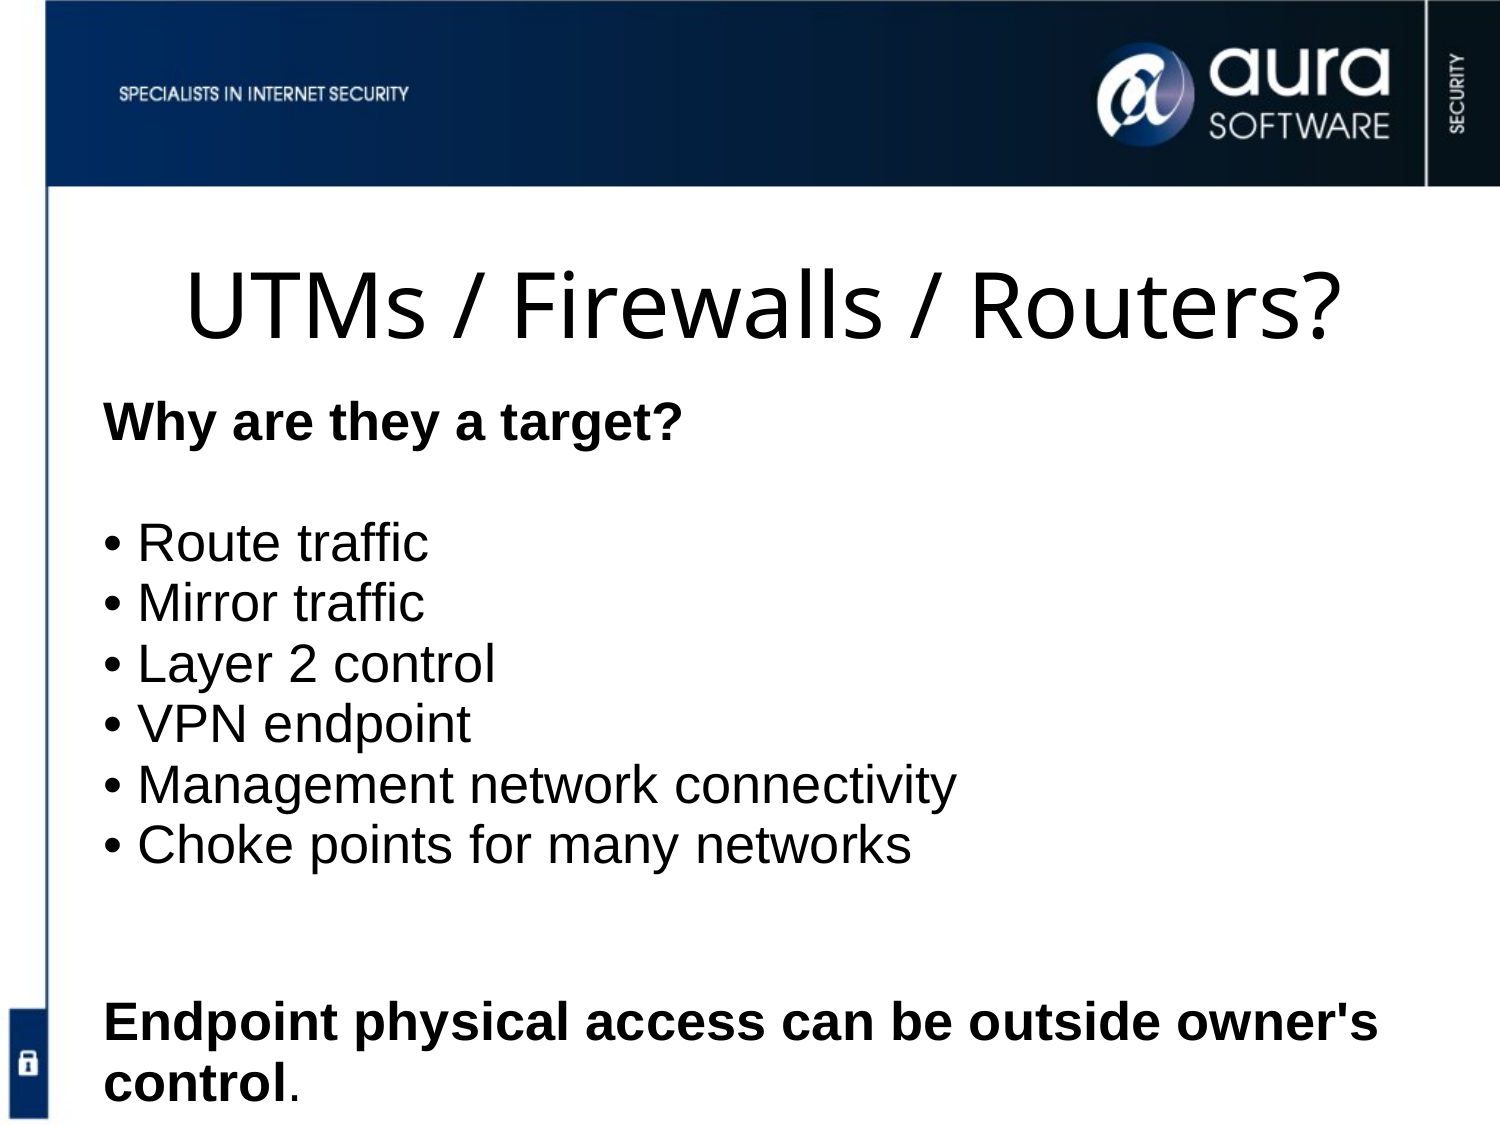

# UTMs / Firewalls / Routers?
Why are they a target?
 Route traffic
 Mirror traffic
 Layer 2 control
 VPN endpoint
 Management network connectivity
 Choke points for many networks
Endpoint physical access can be outside owner's control.